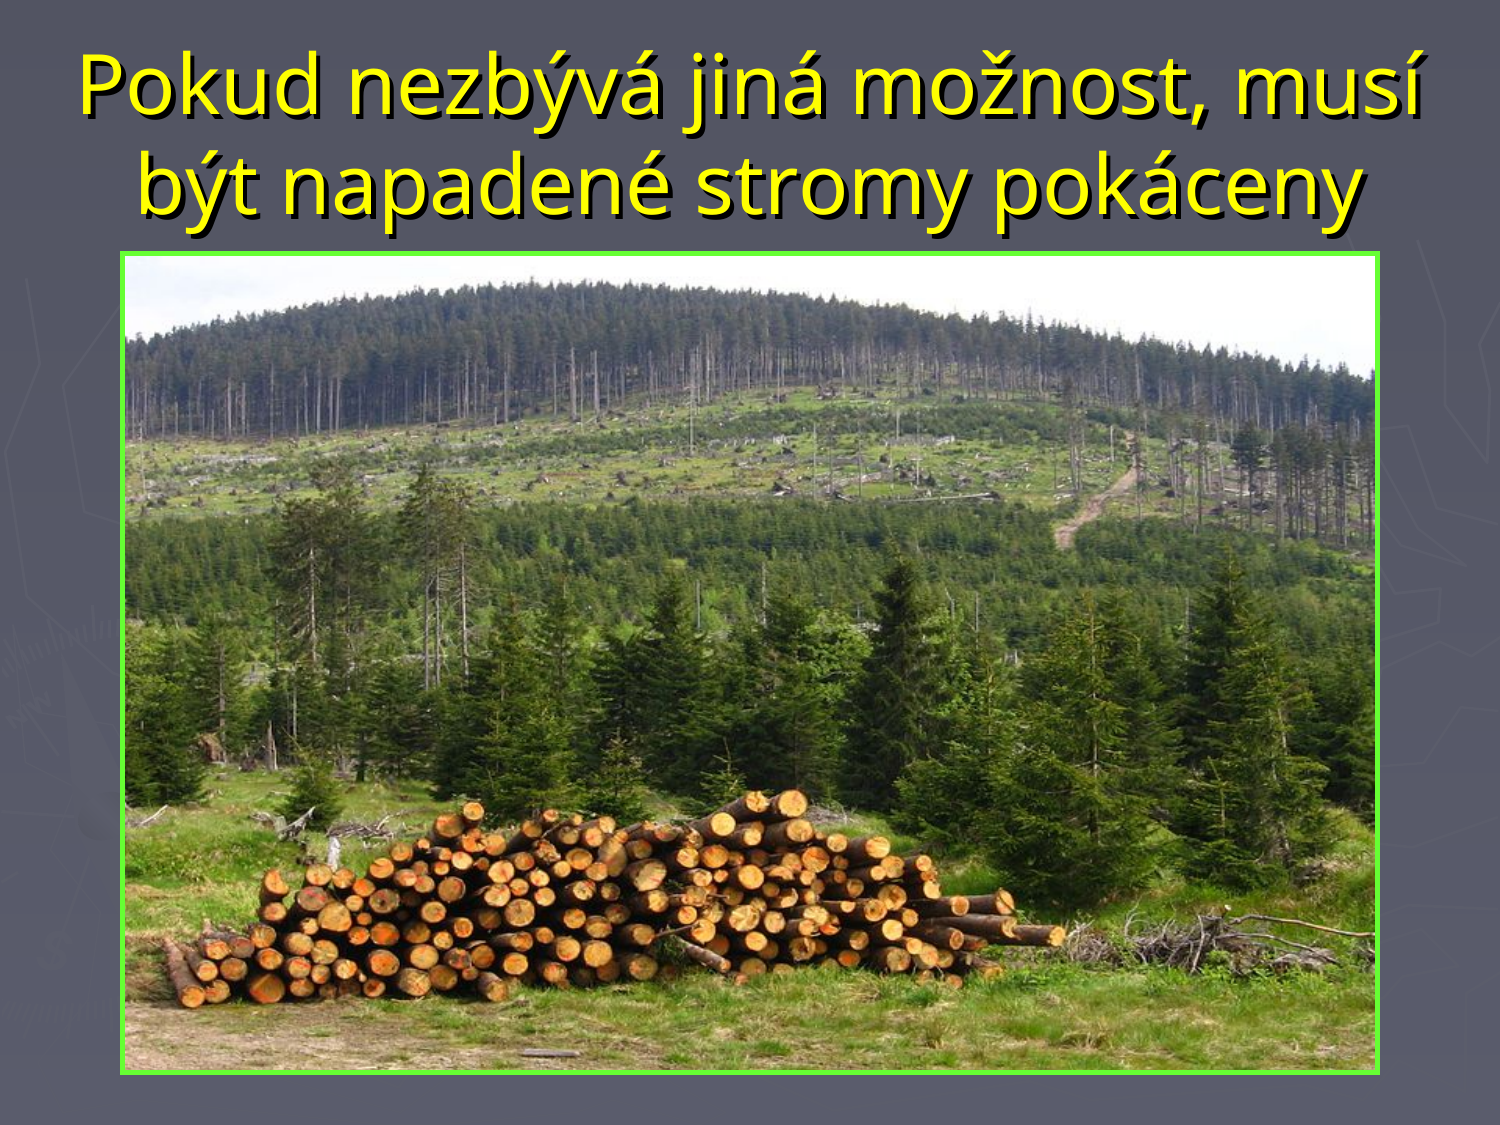

# Pokud nezbývá jiná možnost, musí být napadené stromy pokáceny